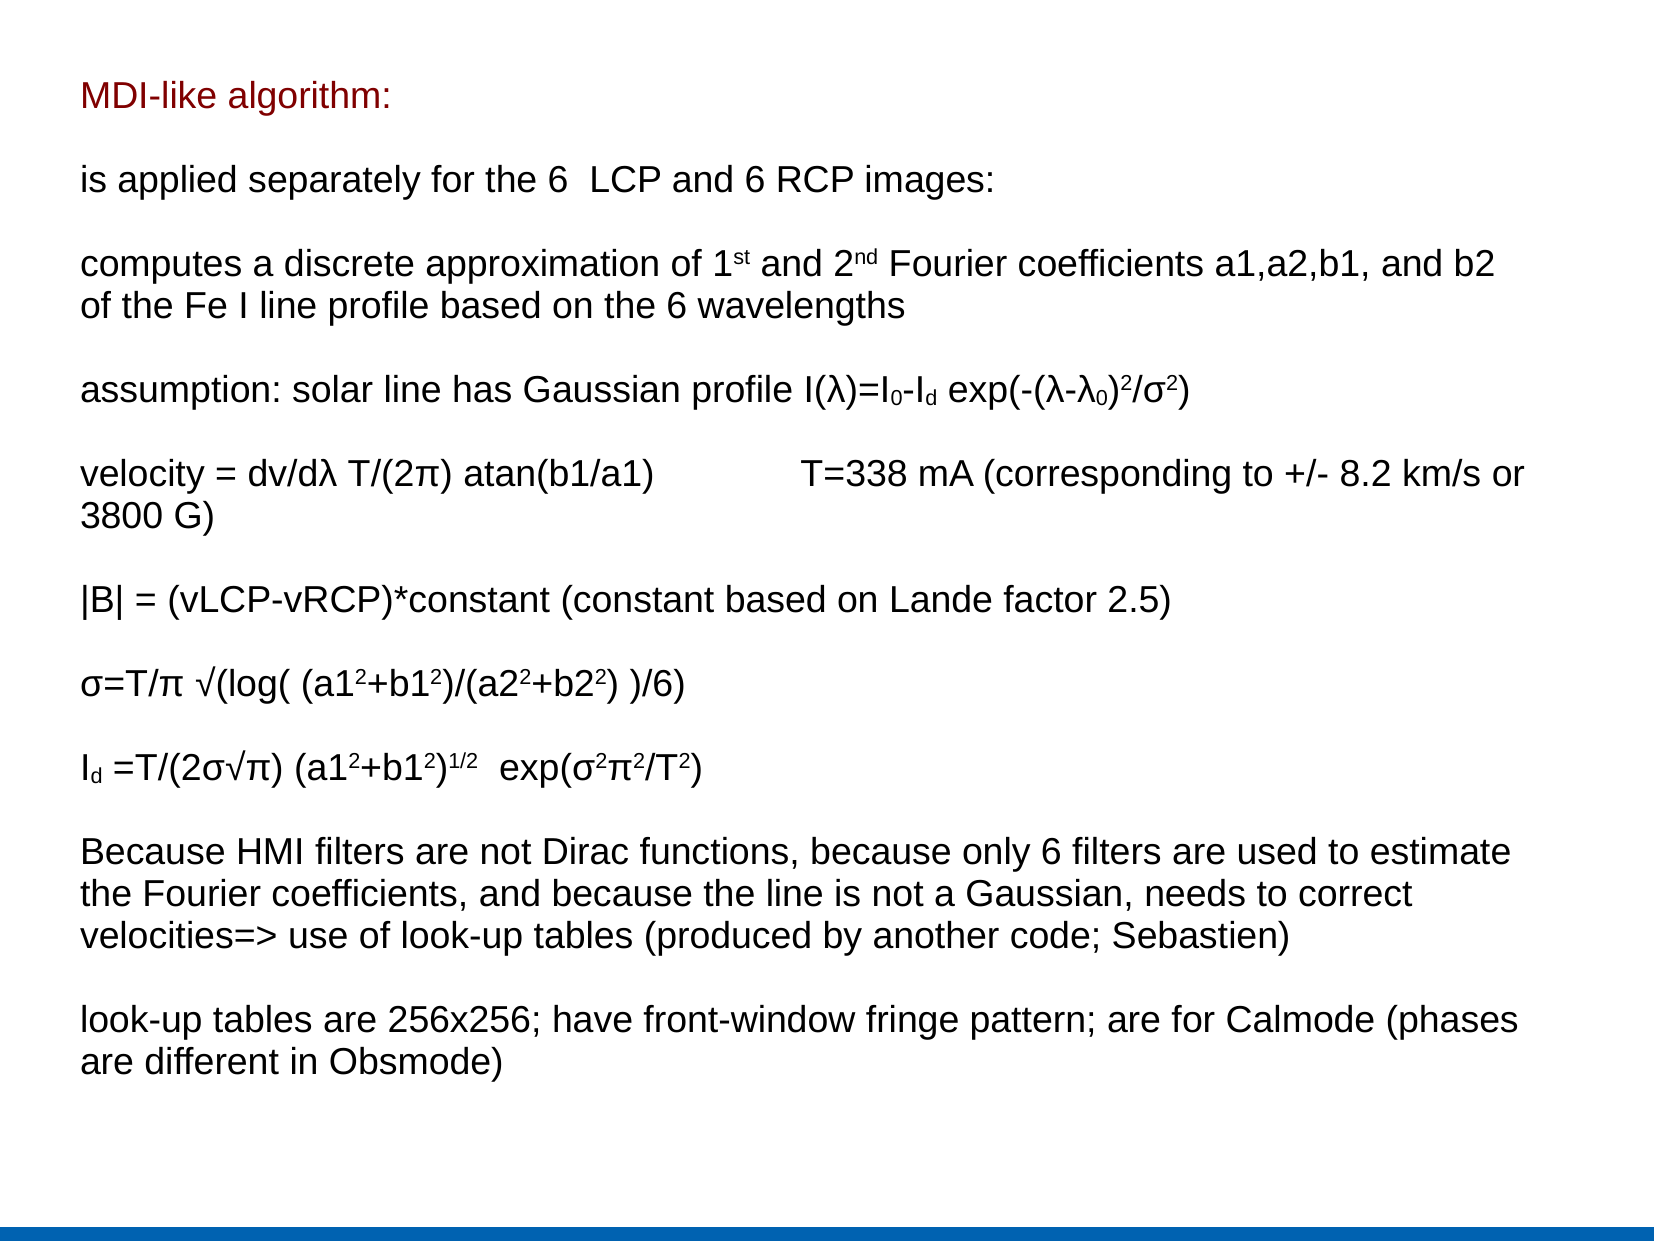

MDI-like algorithm:
is applied separately for the 6 LCP and 6 RCP images:
computes a discrete approximation of 1st and 2nd Fourier coefficients a1,a2,b1, and b2
of the Fe I line profile based on the 6 wavelengths
assumption: solar line has Gaussian profile I(λ)=I0-Id exp(-(λ-λ0)2/σ2)
velocity = dv/dλ T/(2π) atan(b1/a1) T=338 mA (corresponding to +/- 8.2 km/s or 3800 G)
|B| = (vLCP-vRCP)*constant (constant based on Lande factor 2.5)
σ=T/π √(log( (a12+b12)/(a22+b22) )/6)
Id =T/(2σ√π) (a12+b12)1/2 exp(σ2π2/T2)
Because HMI filters are not Dirac functions, because only 6 filters are used to estimate the Fourier coefficients, and because the line is not a Gaussian, needs to correct velocities=> use of look-up tables (produced by another code; Sebastien)
look-up tables are 256x256; have front-window fringe pattern; are for Calmode (phases are different in Obsmode)